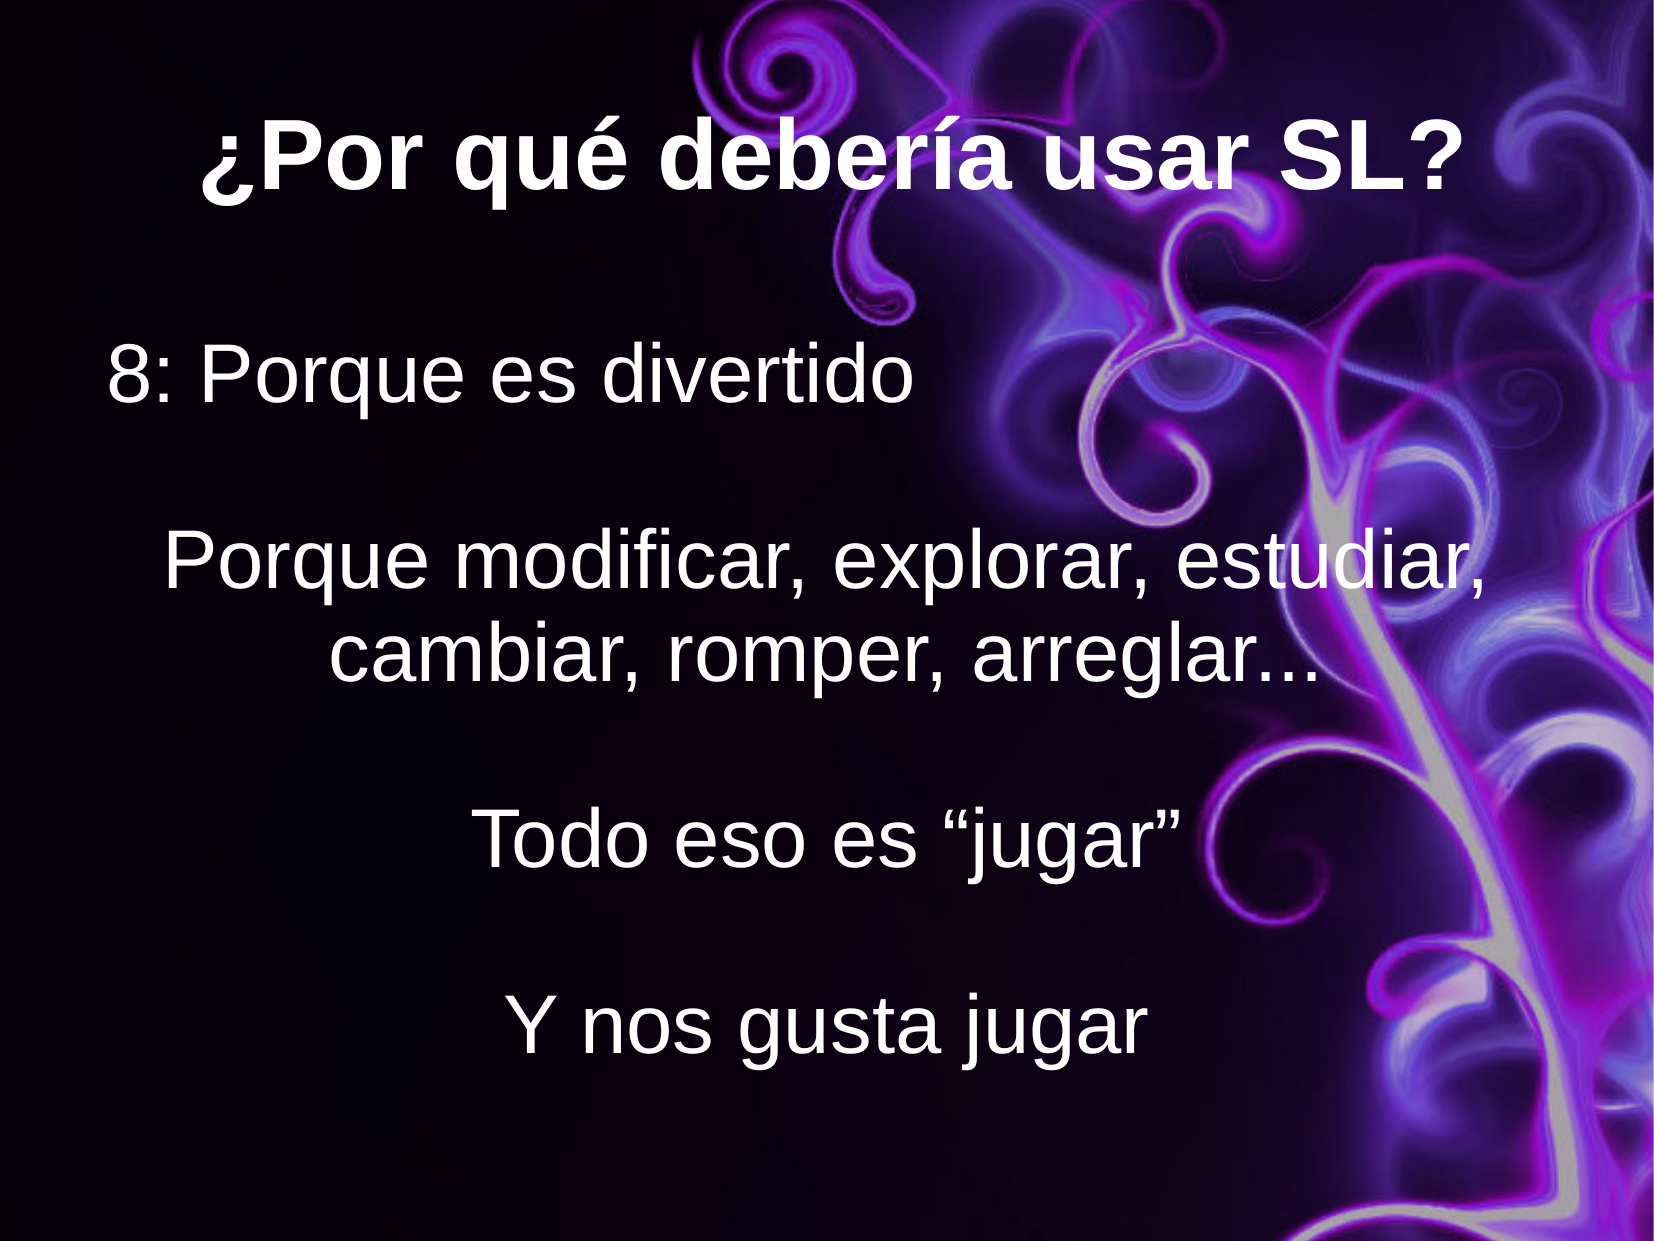

¿Por qué debería usar SL?
# 8: Porque es divertido
Porque modificar, explorar, estudiar, cambiar, romper, arreglar...
Todo eso es “jugar”
Y nos gusta jugar